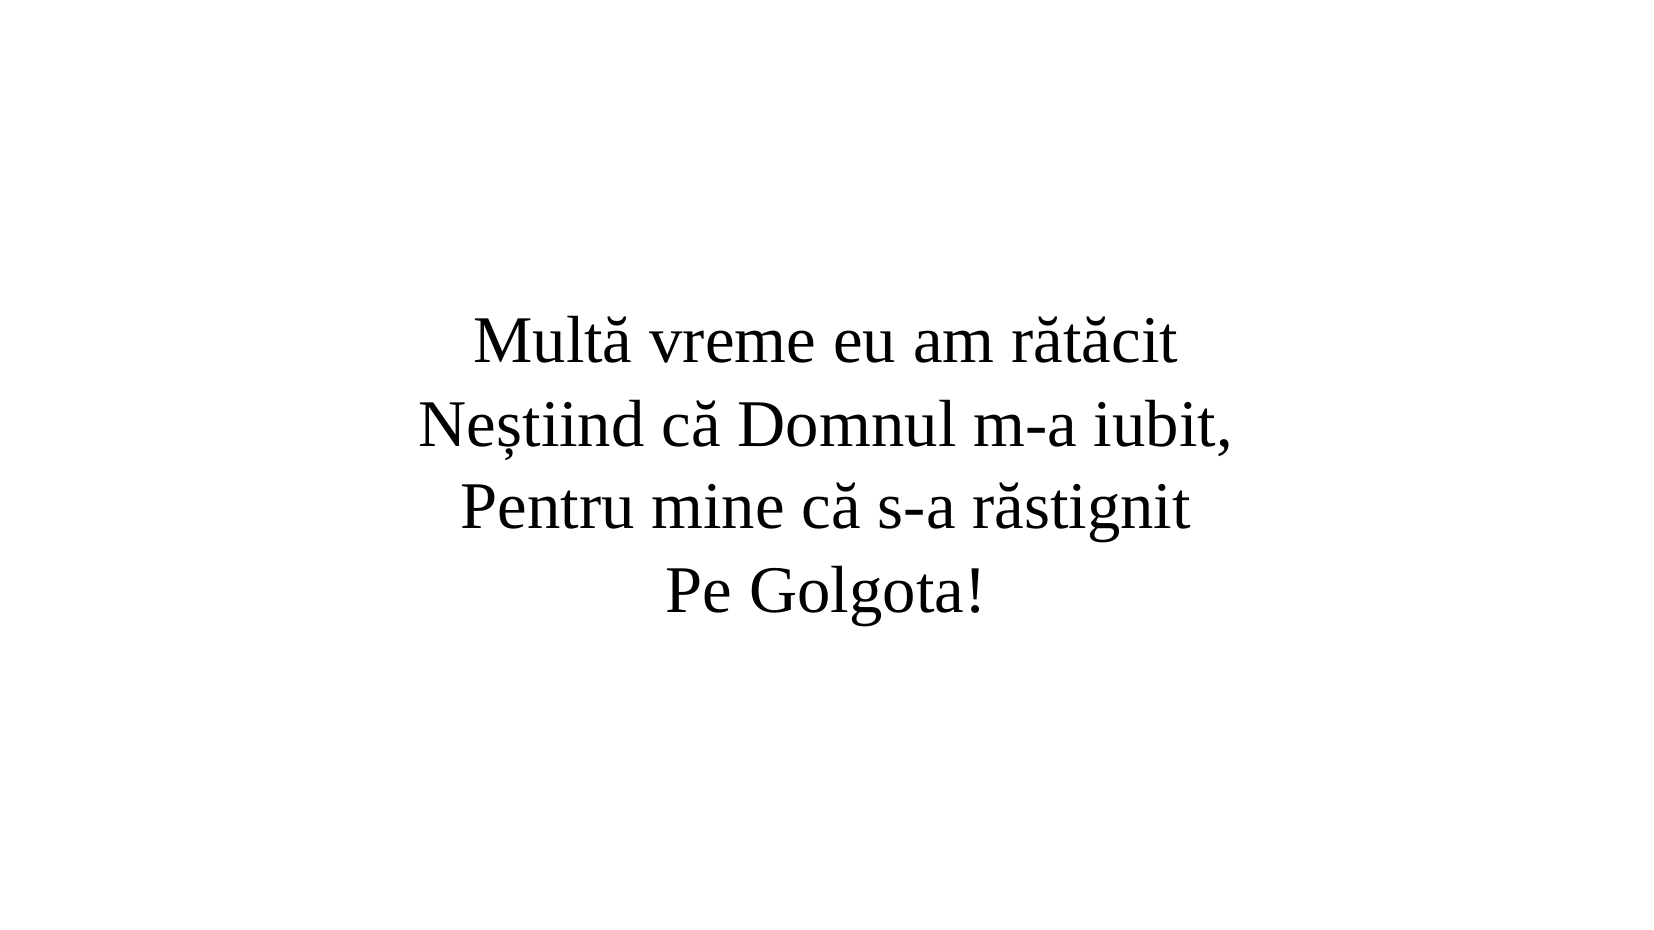

# Multă vreme eu am rătăcit
Neștiind că Domnul m-a iubit,
Pentru mine că s-a răstignit
Pe Golgota!